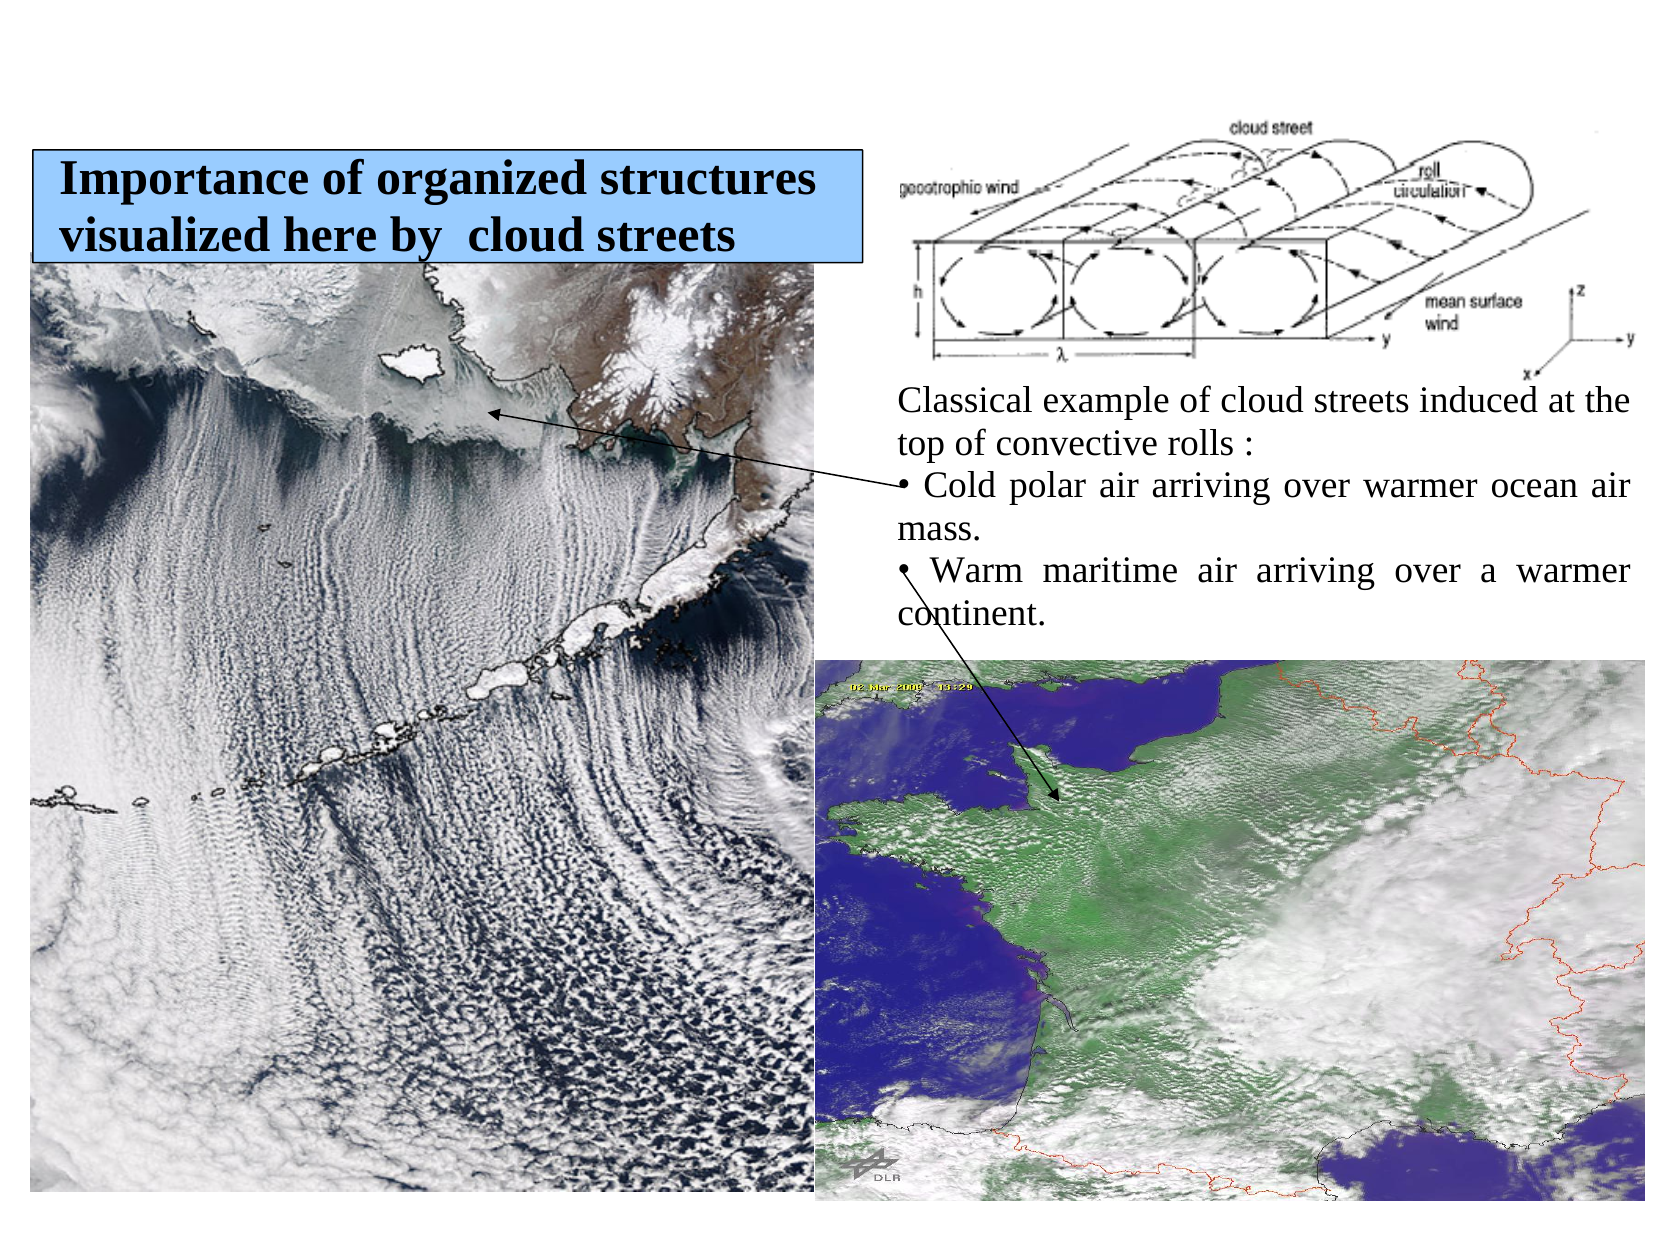

Importance of organized structures visualized here by cloud streets
Classical example of cloud streets induced at the top of convective rolls :
 Cold polar air arriving over warmer ocean air mass.
 Warm maritime air arriving over a warmer continent.
Classical example of cloud streets induced at the top of convective rolls :
 Cold polar air arriving over warmer ocean air mass.
 Warm maritime air arriving over a warmer continent.